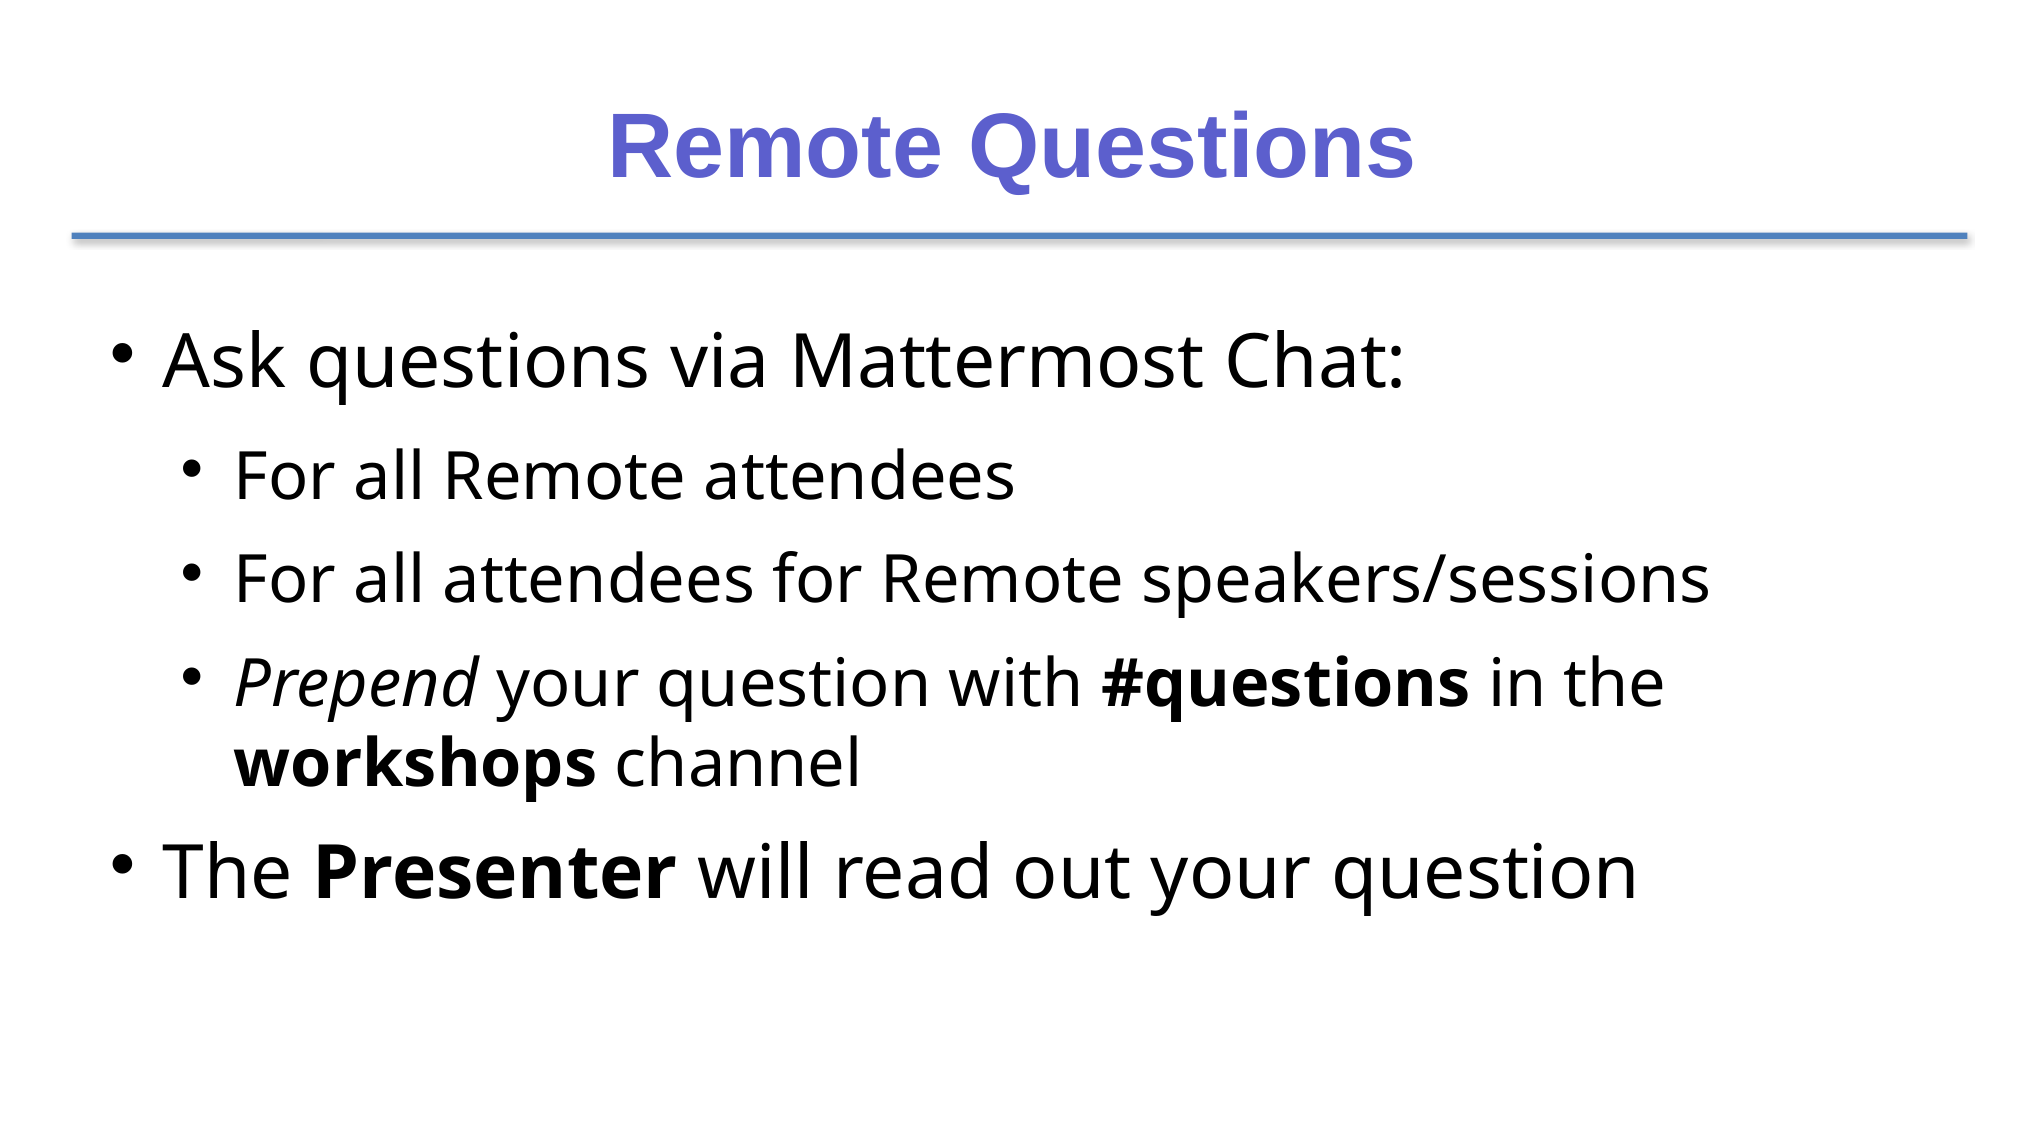

Remote Questions
Ask questions via Mattermost Chat:
For all Remote attendees
For all attendees for Remote speakers/sessions
Prepend your question with #questions in the workshops channel
The Presenter will read out your question